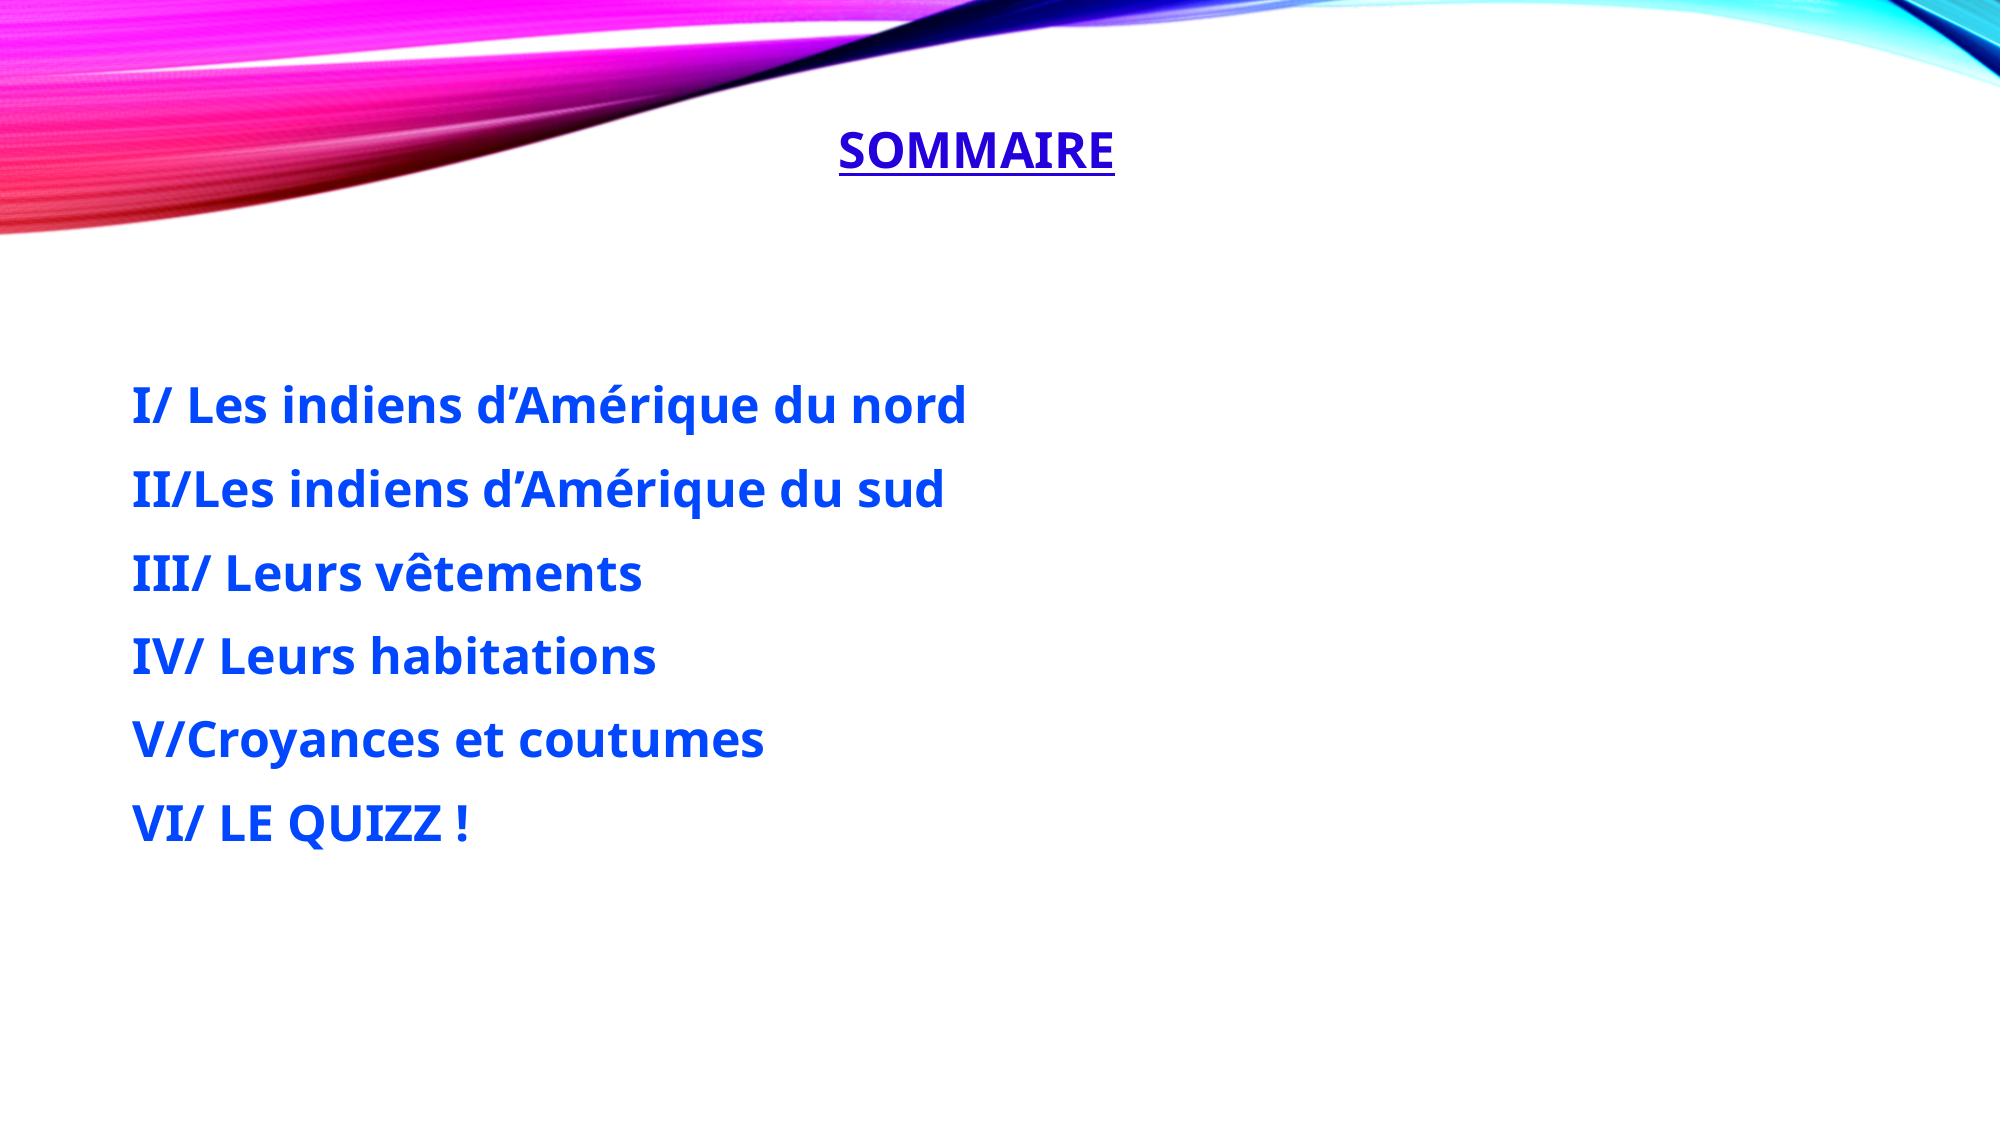

# SOMMAIRE
I/ Les indiens d’Amérique du nord
II/Les indiens d’Amérique du sud
III/ Leurs vêtements
IV/ Leurs habitations
V/Croyances et coutumes
VI/ LE QUIZZ !